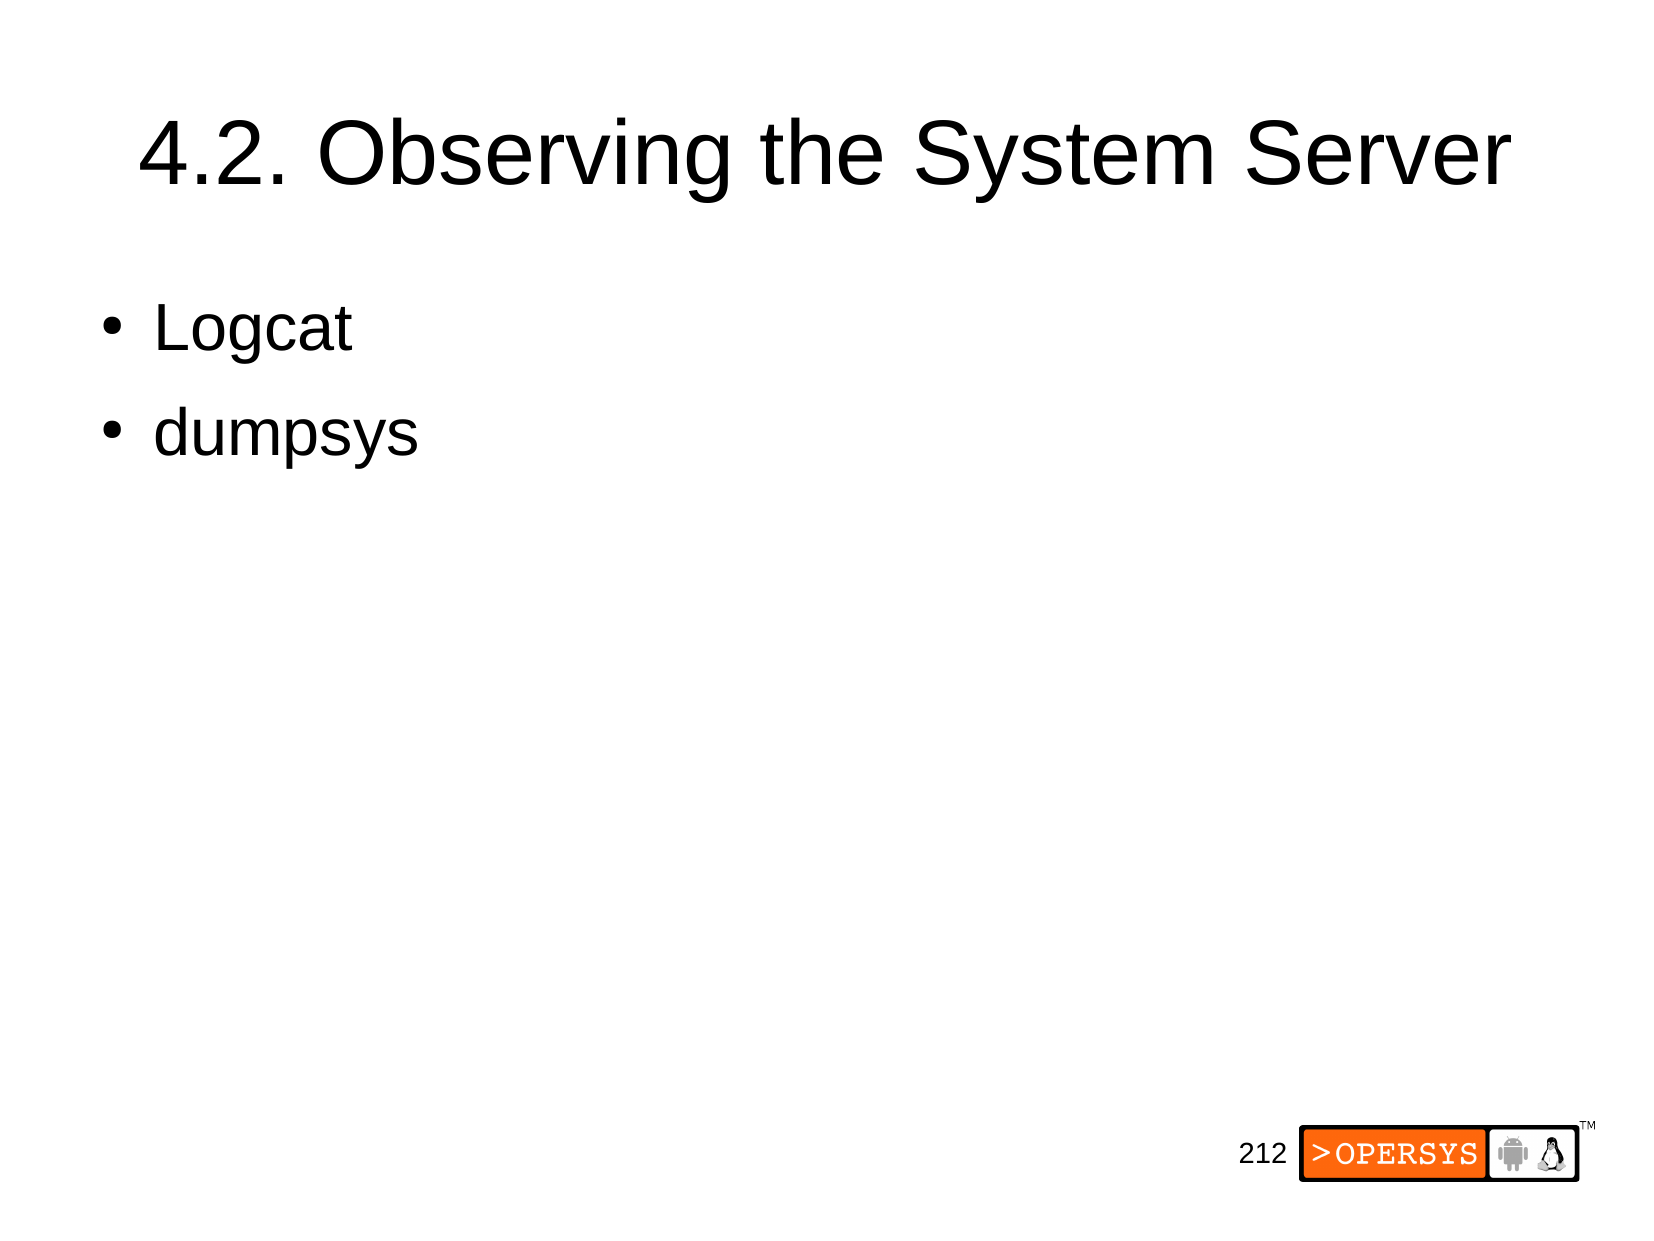

# 4.2. Observing the System Server
Logcat
dumpsys